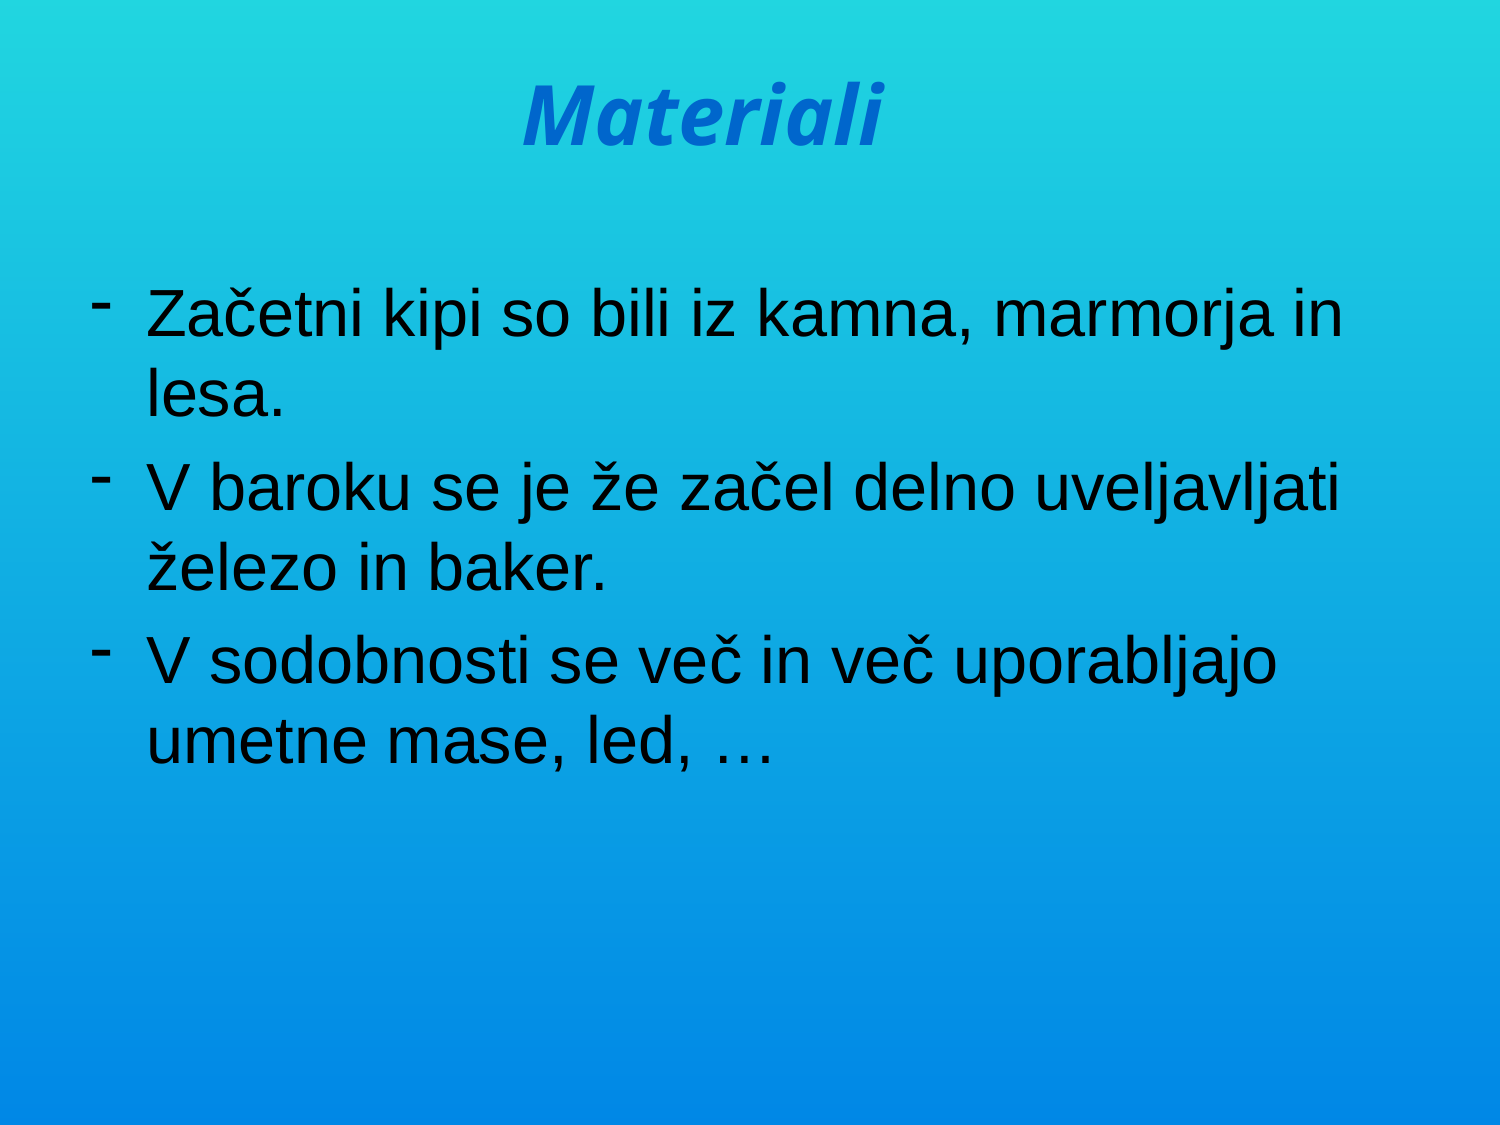

Materiali
# Začetni kipi so bili iz kamna, marmorja in lesa.
V baroku se je že začel delno uveljavljati železo in baker.
V sodobnosti se več in več uporabljajo umetne mase, led, …